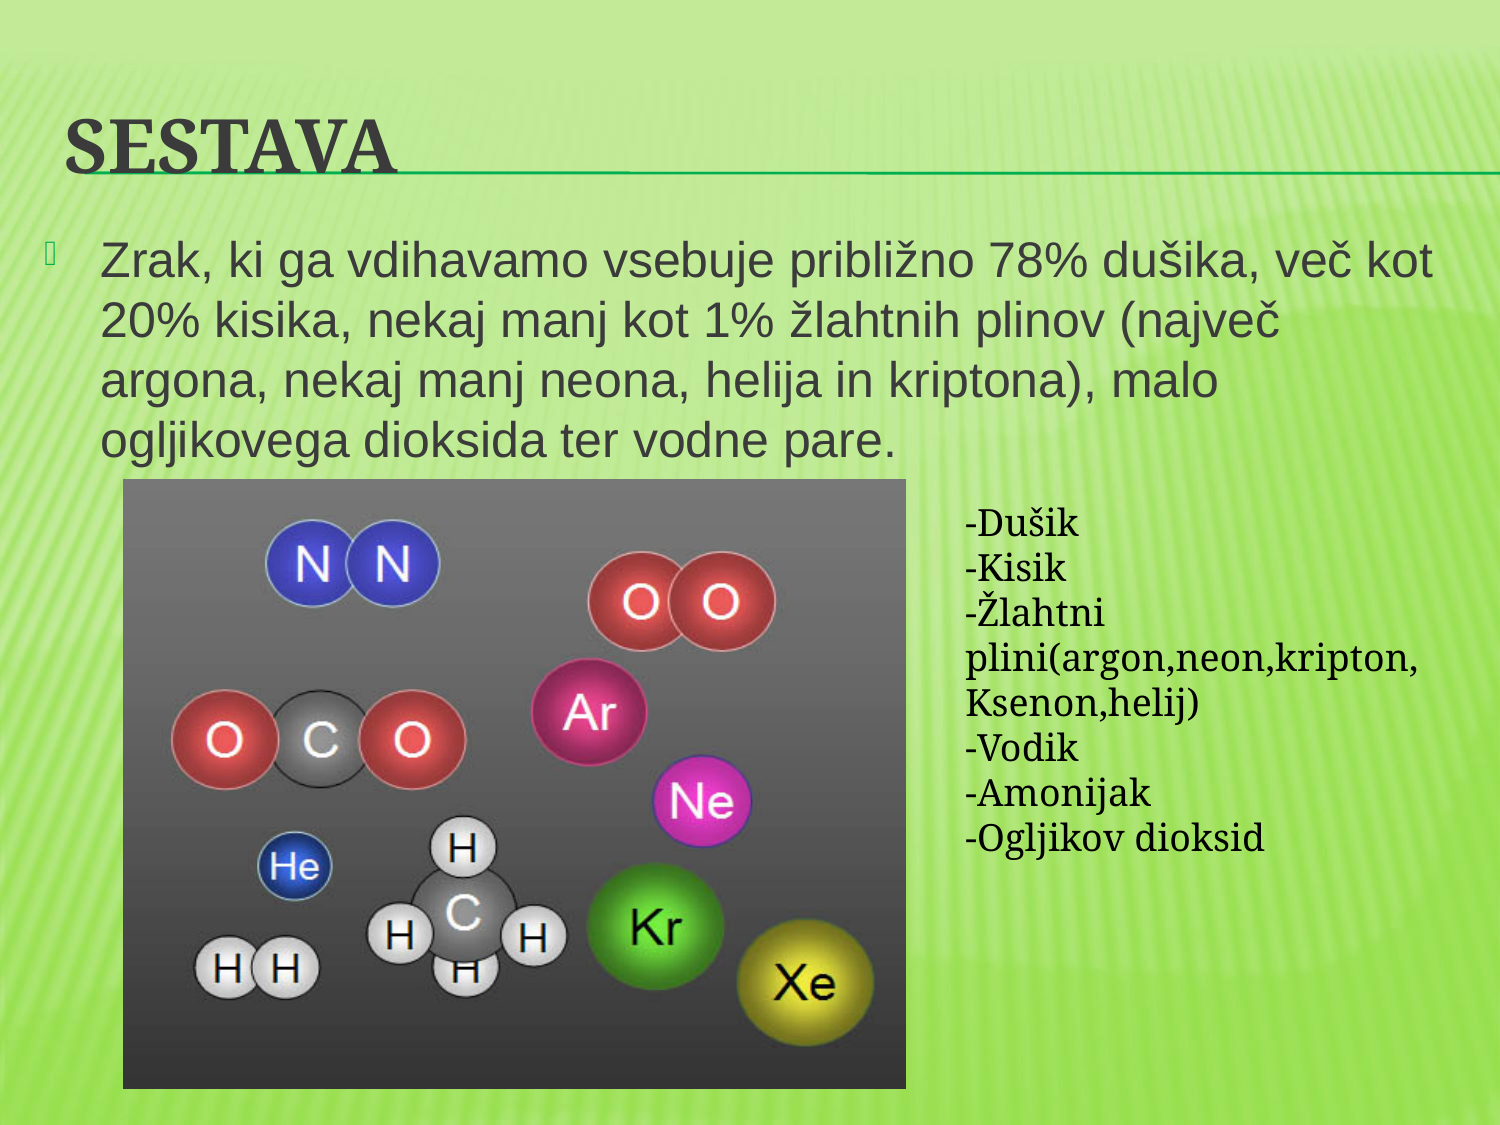

# Sestava
Zrak, ki ga vdihavamo vsebuje približno 78% dušika, več kot 20% kisika, nekaj manj kot 1% žlahtnih plinov (največ argona, nekaj manj neona, helija in kriptona), malo ogljikovega dioksida ter vodne pare.
-Dušik
-Kisik
-Žlahtni plini(argon,neon,kripton,
Ksenon,helij)
-Vodik
-Amonijak
-Ogljikov dioksid